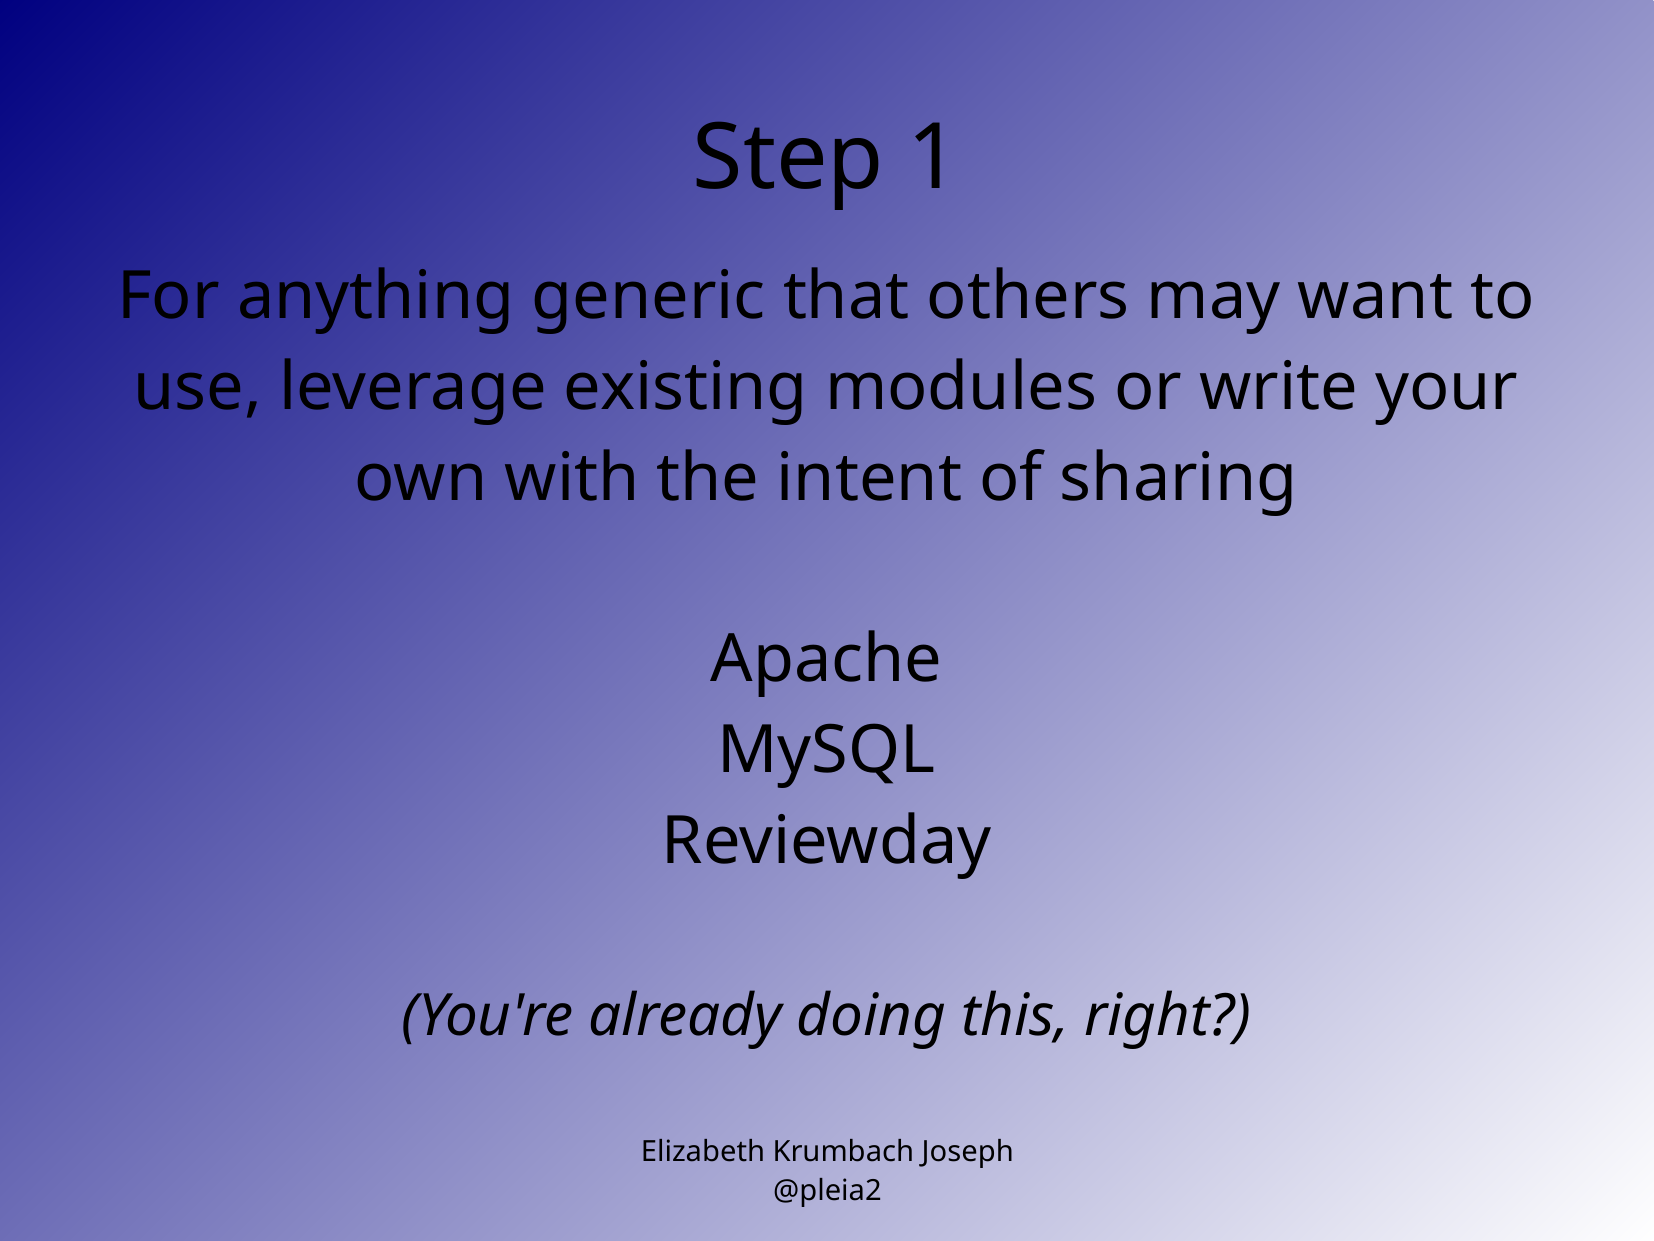

Step 1
# For anything generic that others may want to use, leverage existing modules or write your own with the intent of sharing
Apache
MySQL
Reviewday
(You're already doing this, right?)